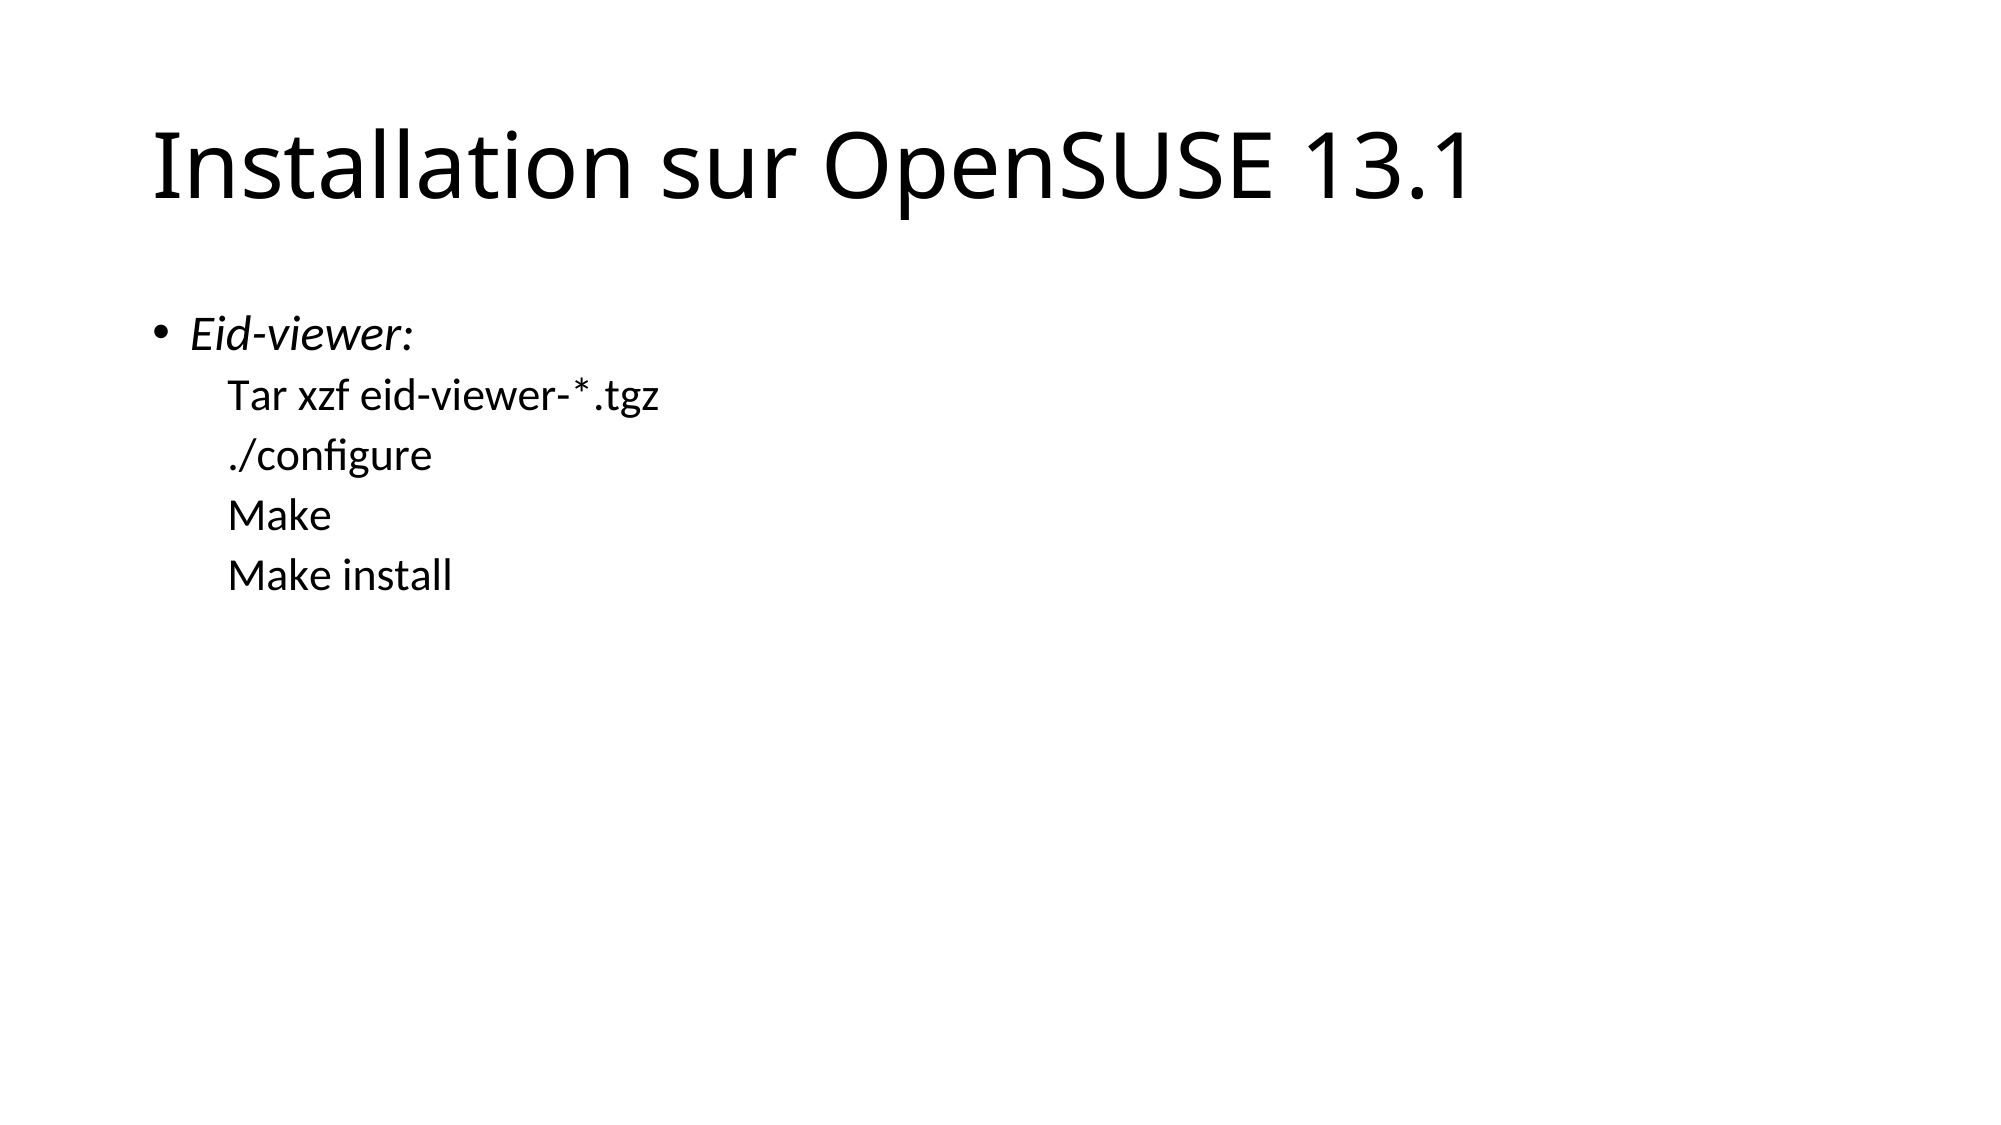

Installation sur OpenSUSE 13.1
Eid-viewer:
Tar xzf eid-viewer-*.tgz
./configure
Make
Make install